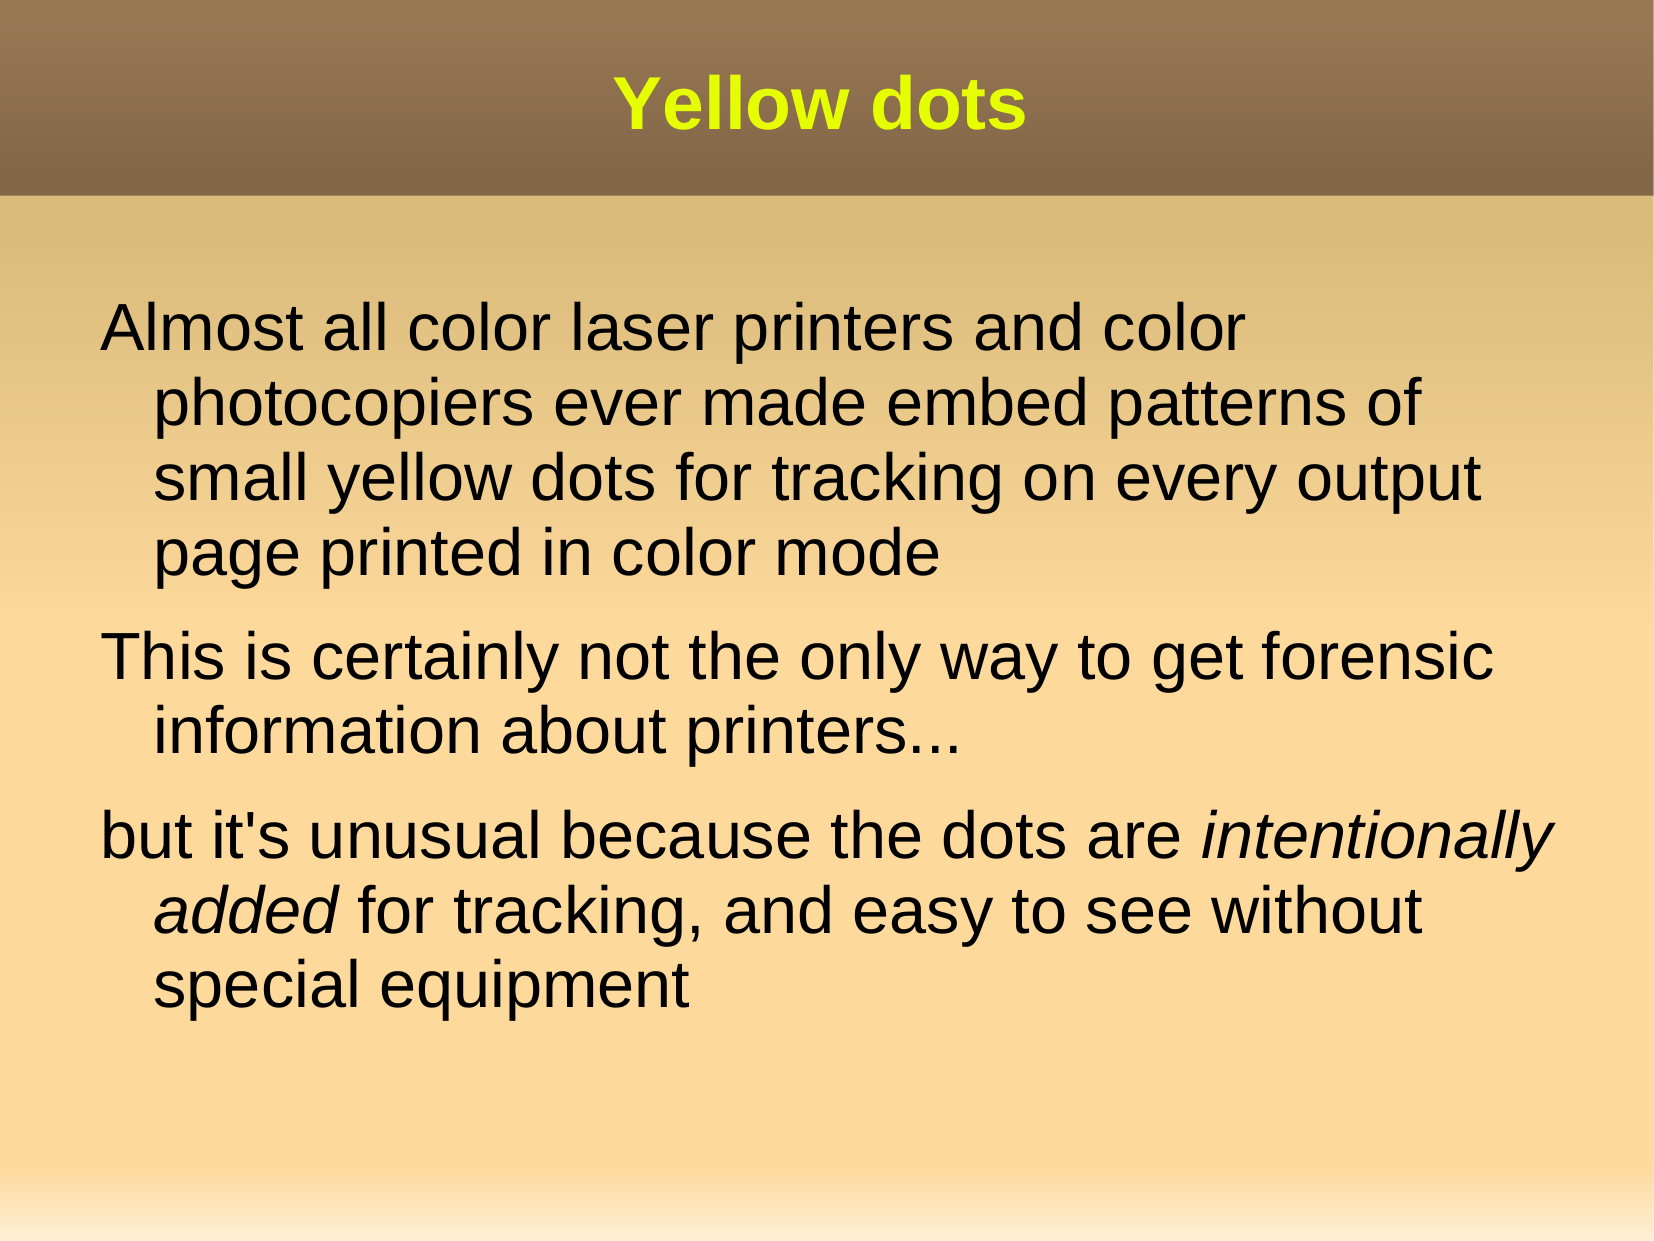

# Yellow dots
Almost all color laser printers and color photocopiers ever made embed patterns of small yellow dots for tracking on every output page printed in color mode
This is certainly not the only way to get forensic information about printers...
but it's unusual because the dots are intentionally added for tracking, and easy to see without special equipment